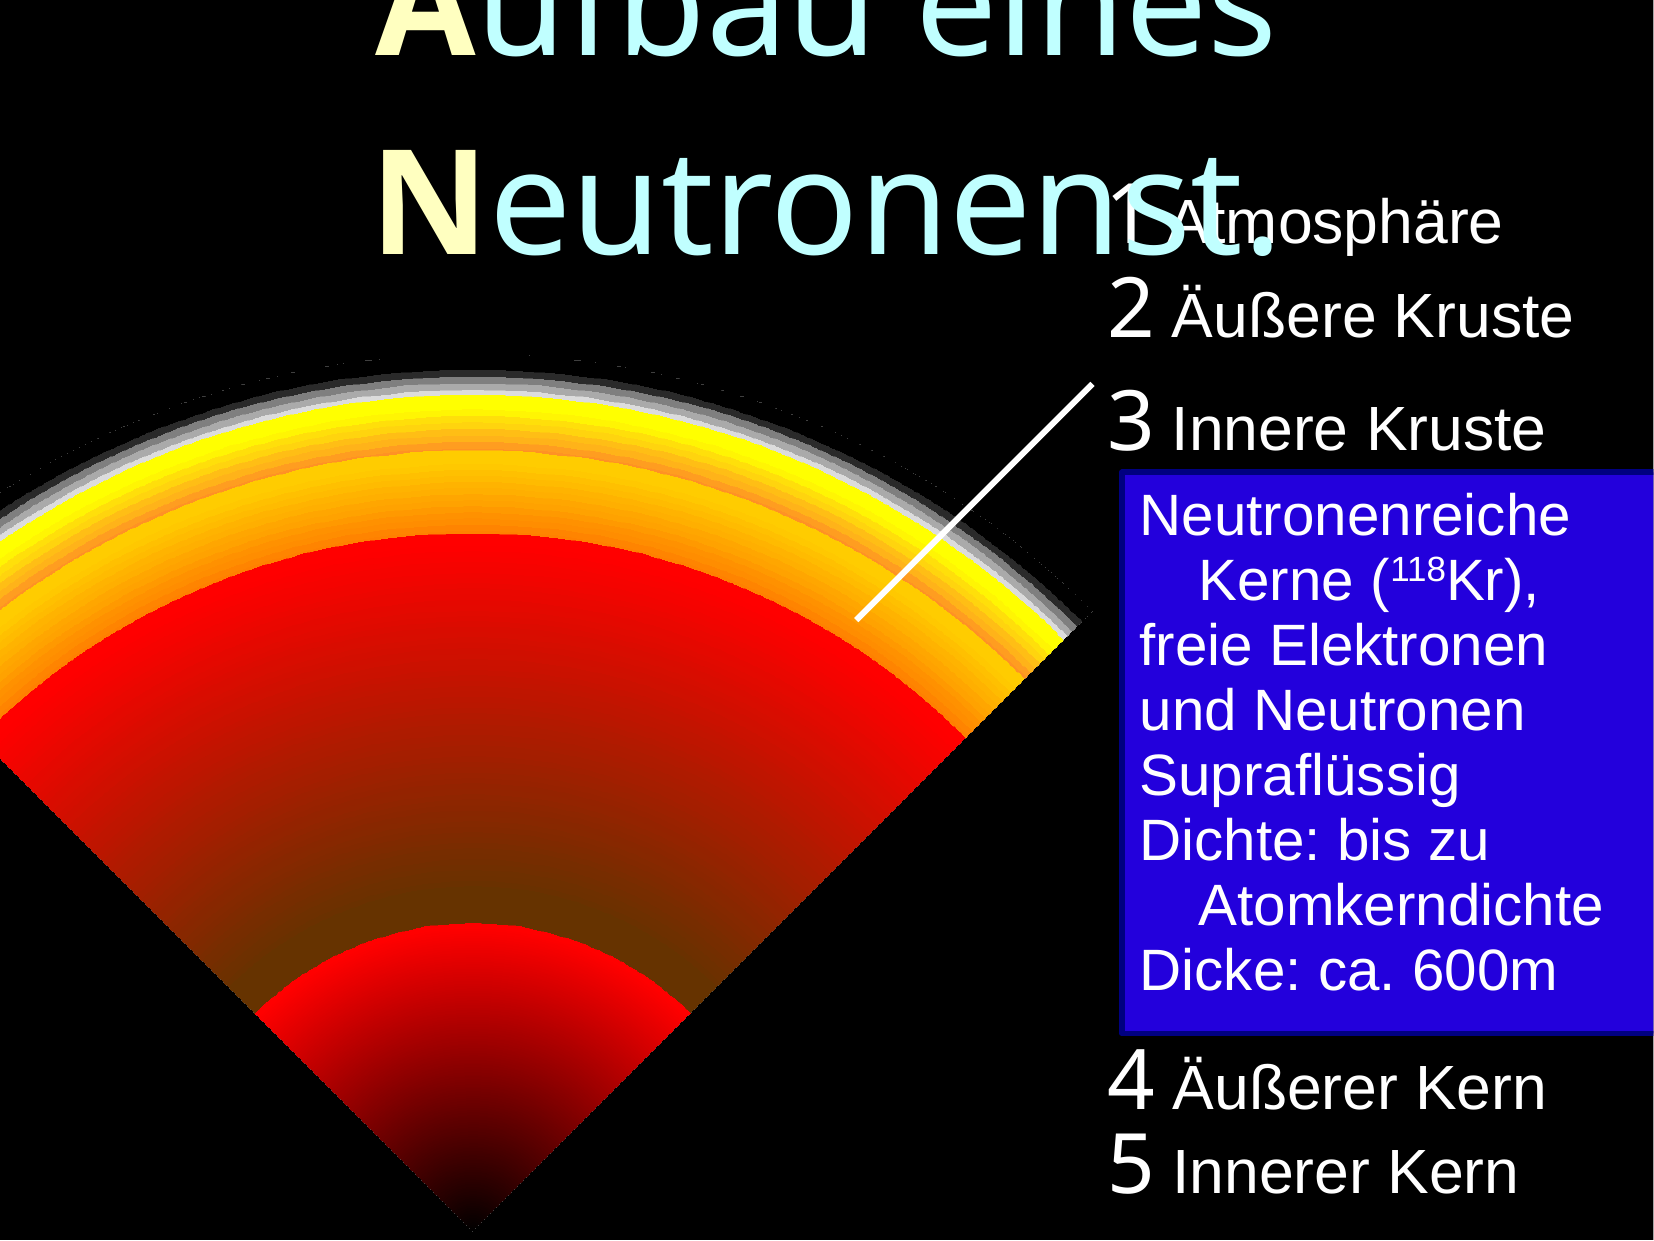

# Aufbau eines Neutronenst.
1 Atmosphäre
2 Äußere Kruste
3 Innere Kruste
Neutronenreiche
Kerne (118Kr),
freie Elektronen
und Neutronen
Supraflüssig
Dichte: bis zu
Atomkerndichte
Dicke: ca. 600m
4 Äußerer Kern
5 Innerer Kern